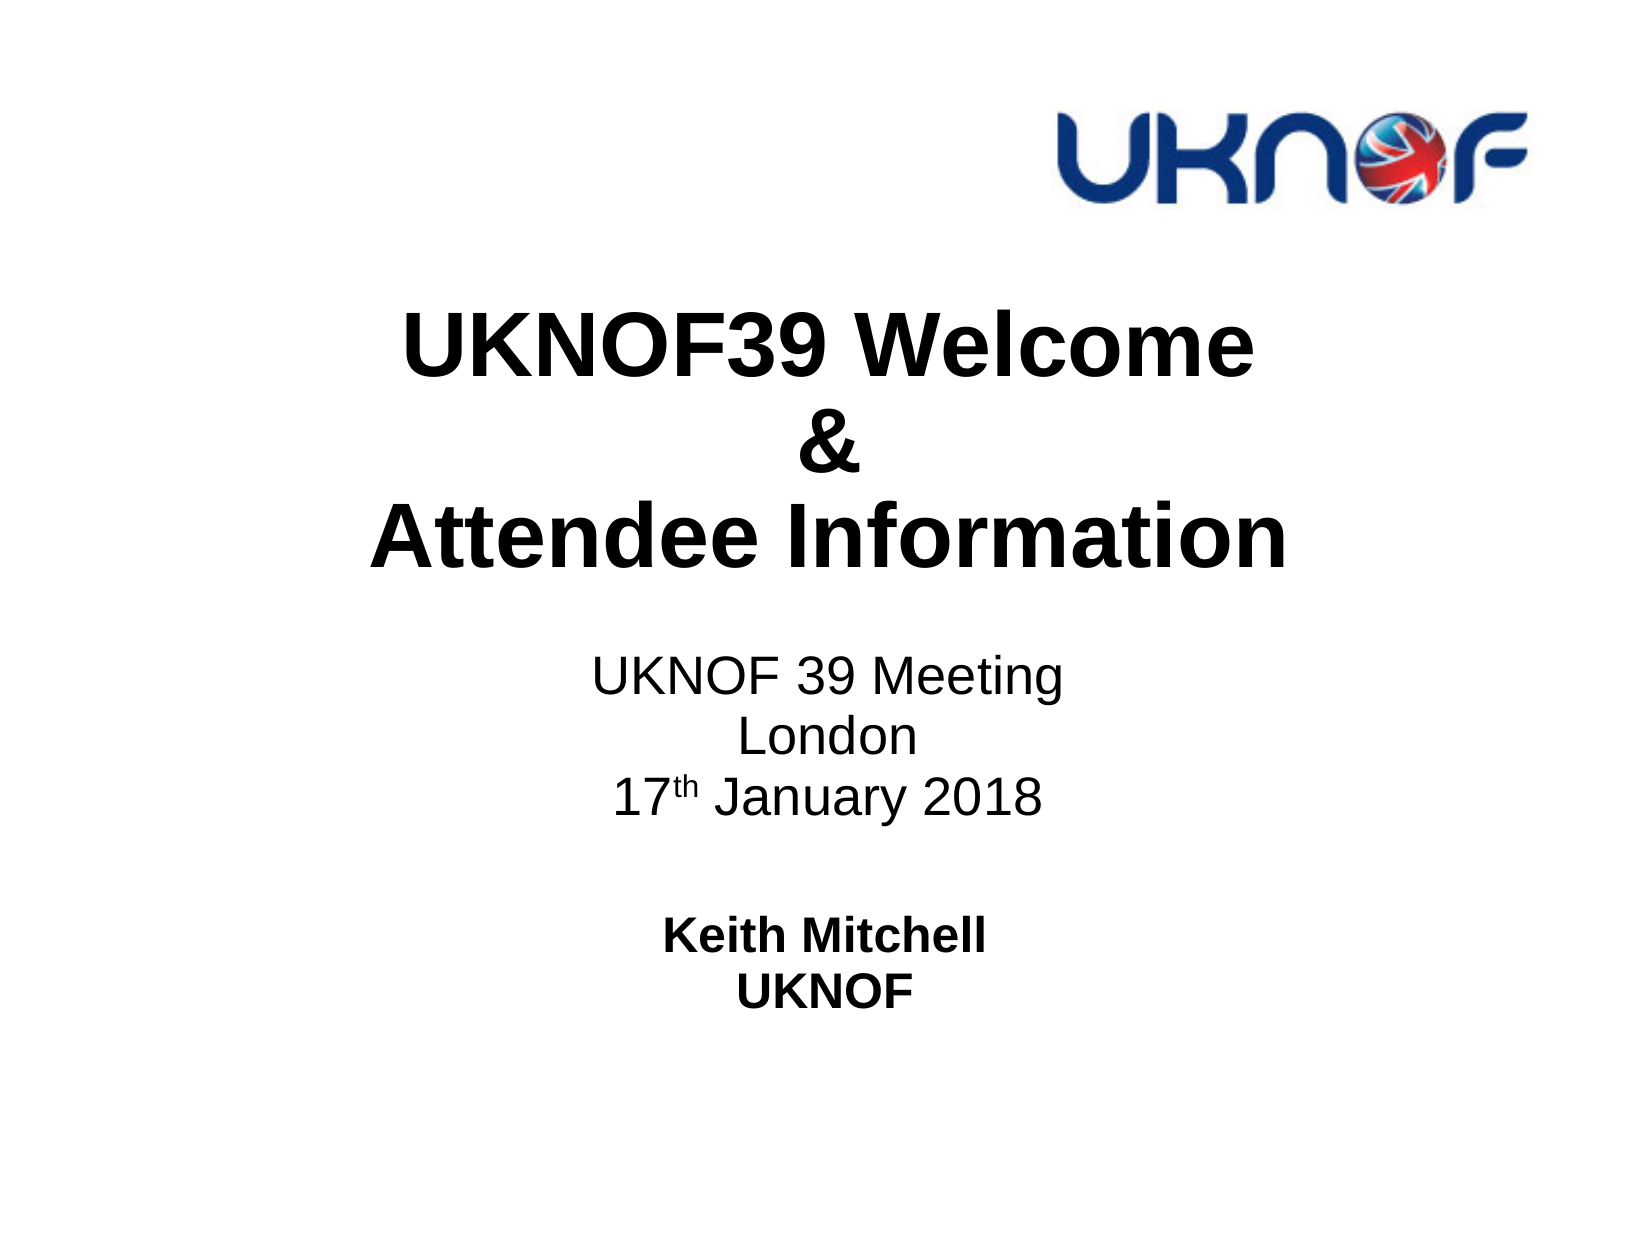

UKNOF39 Welcome
&
Attendee Information
UKNOF 39 Meeting
London
17th January 2018
Keith Mitchell
UKNOF